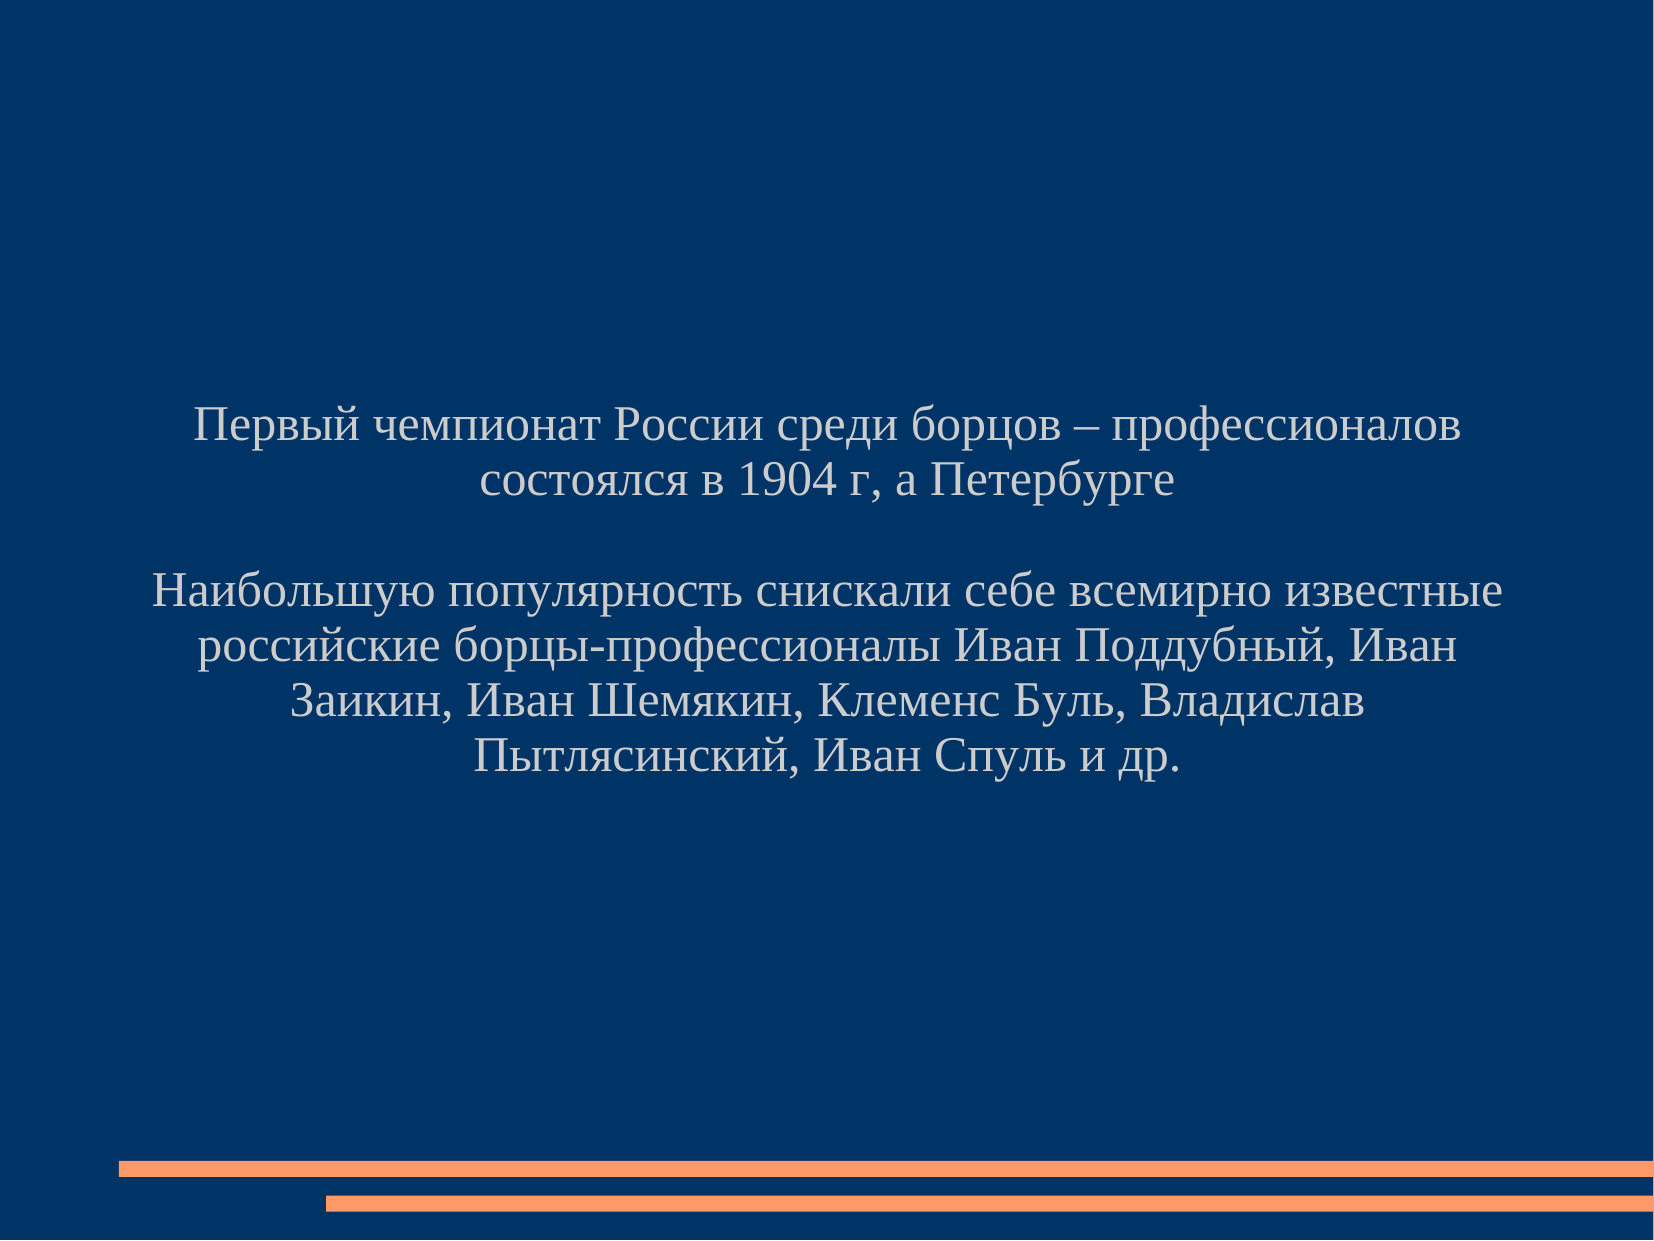

# Первый чемпионат России среди борцов – профессионалов состоялся в 1904 г, а Петербурге
Наибольшую популярность снискали себе всемирно известные российские борцы-профессионалы Иван Поддубный, Иван Заикин, Иван Шемякин, Клеменс Буль, Владислав Пытлясинский, Иван Спуль и др.